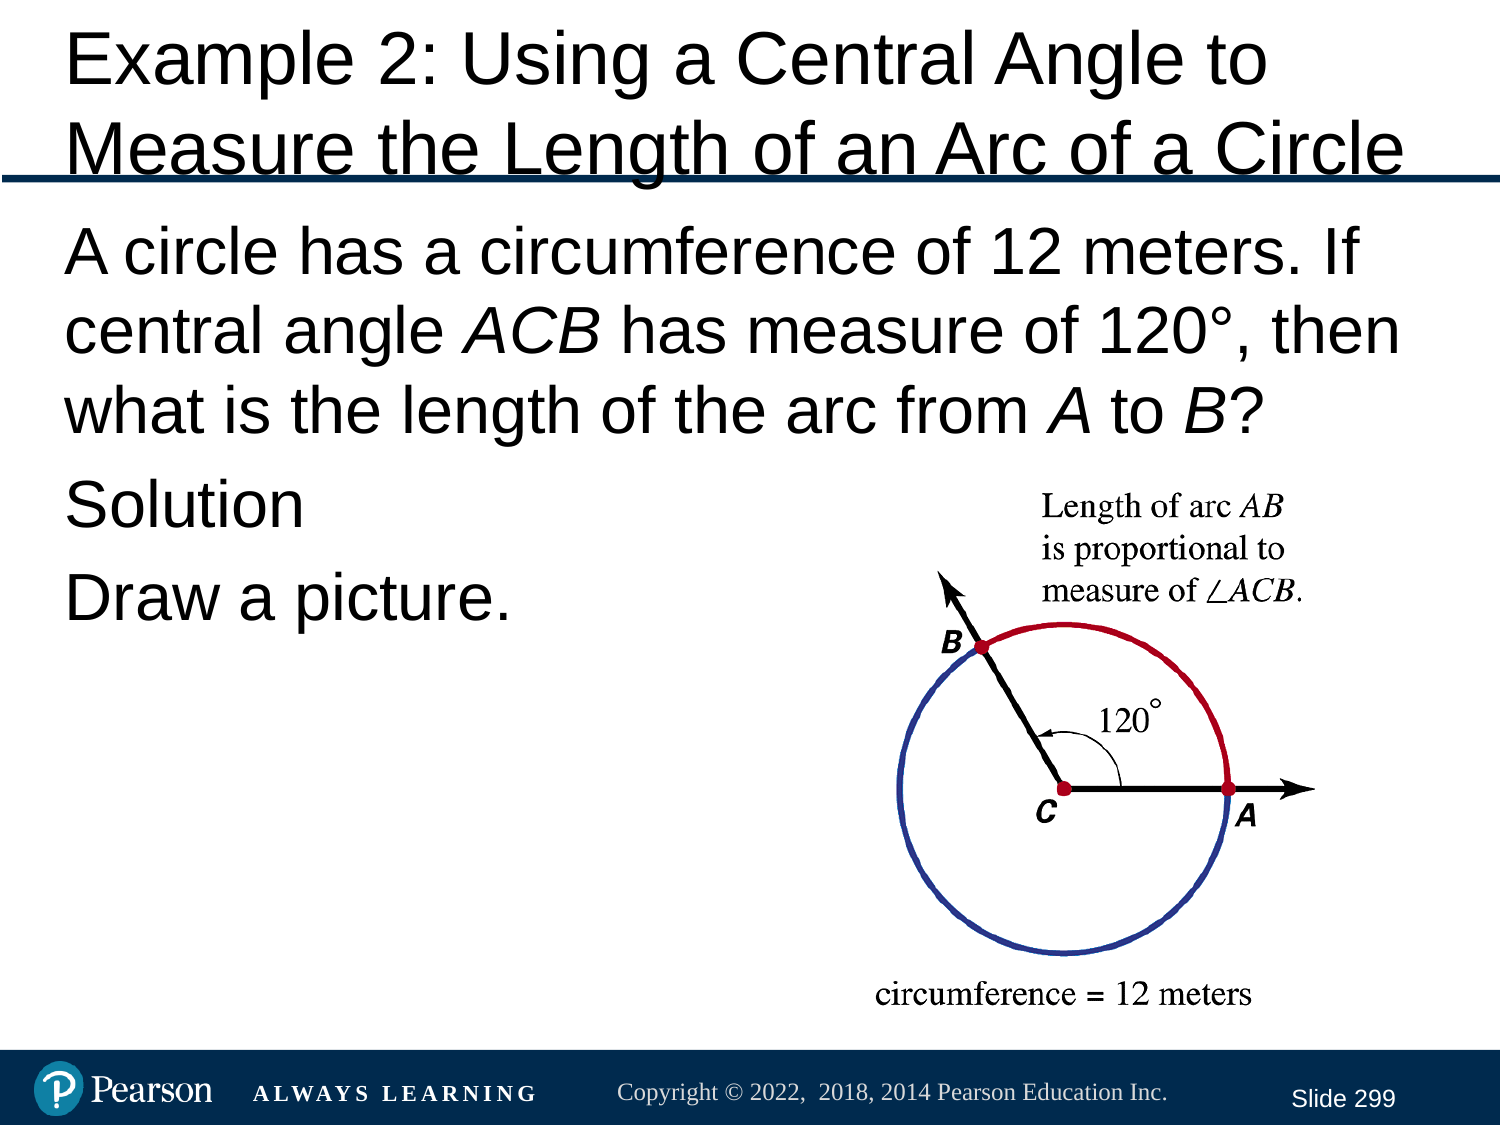

# Example 2: Using a Central Angle to Measure the Length of an Arc of a Circle
A circle has a circumference of 12 meters. If central angle ACB has measure of 120°, then what is the length of the arc from A to B?
Solution
Draw a picture.